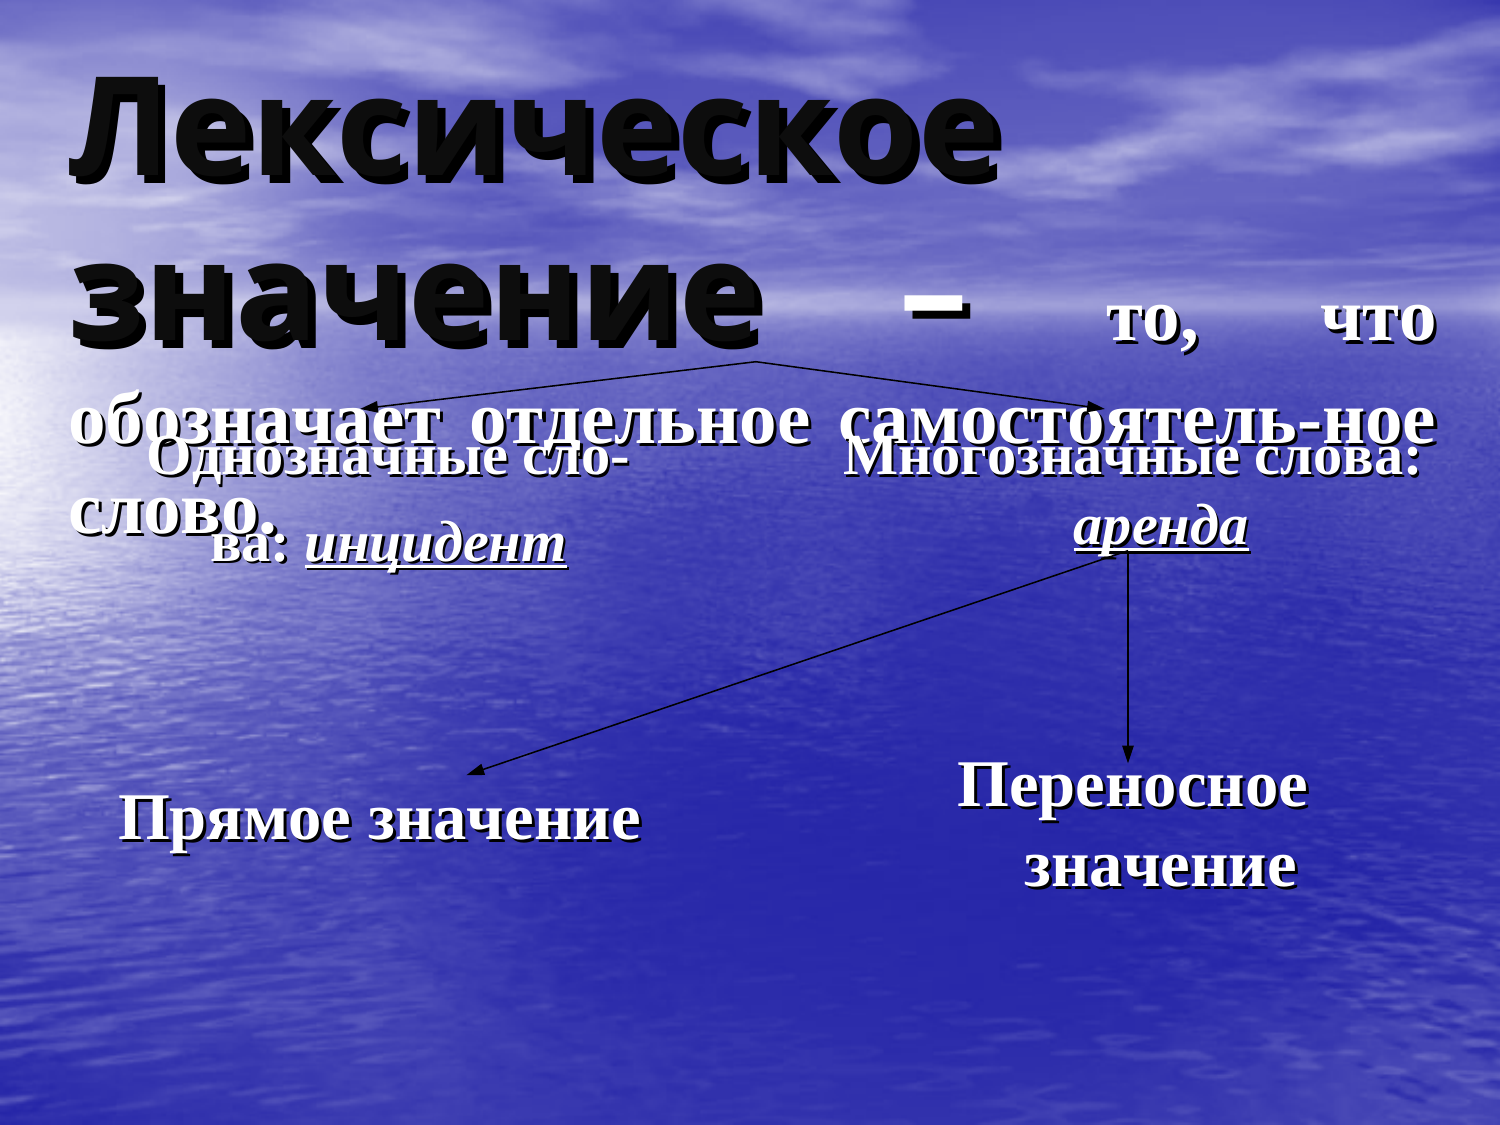

# Лексическое значение – то, что обозначает отдельное самостоятель-ное слово.
Однозначные сло-
ва: инцидент
Прямое значение
Многозначные слова: аренда
Переносное значение